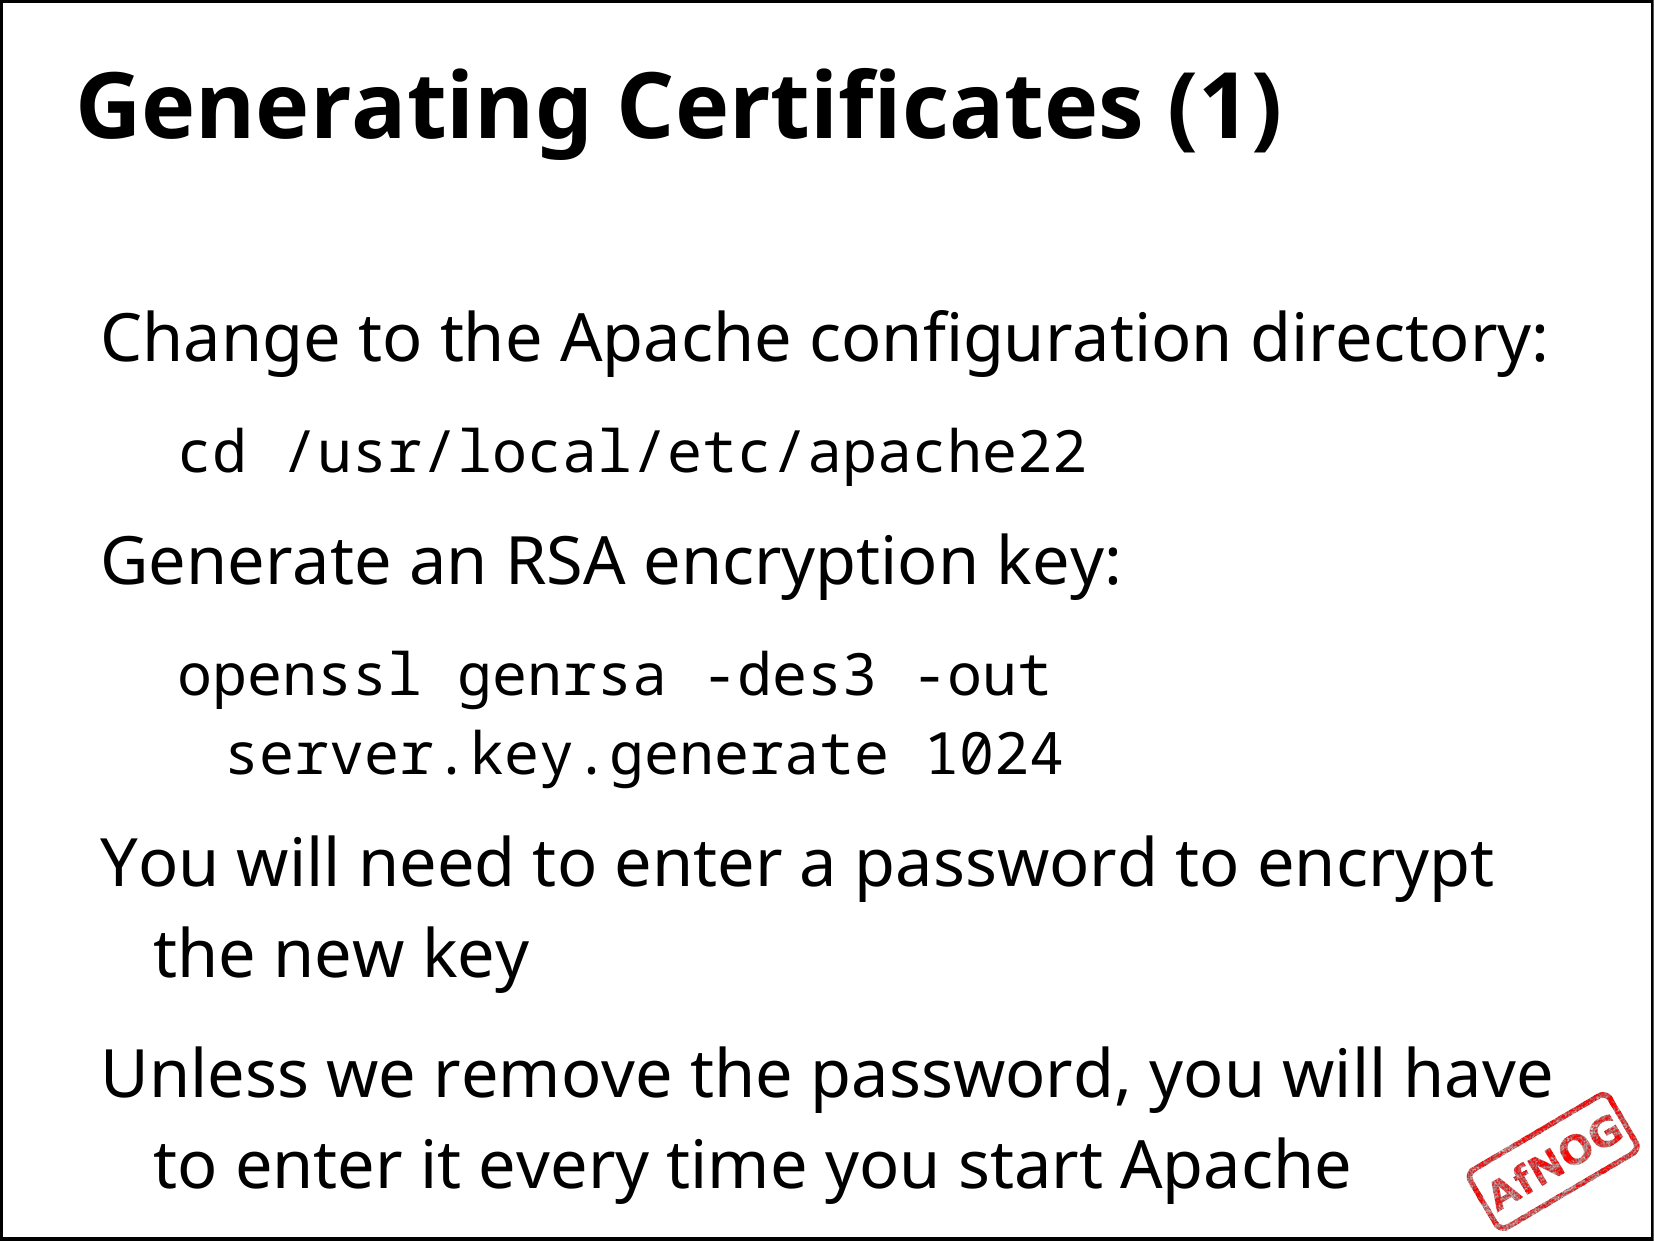

# Generating Certificates (1)
Change to the Apache configuration directory:
cd /usr/local/etc/apache22
Generate an RSA encryption key:
openssl genrsa -des3 -out server.key.generate 1024
You will need to enter a password to encrypt the new key
Unless we remove the password, you will have to enter it every time you start Apache